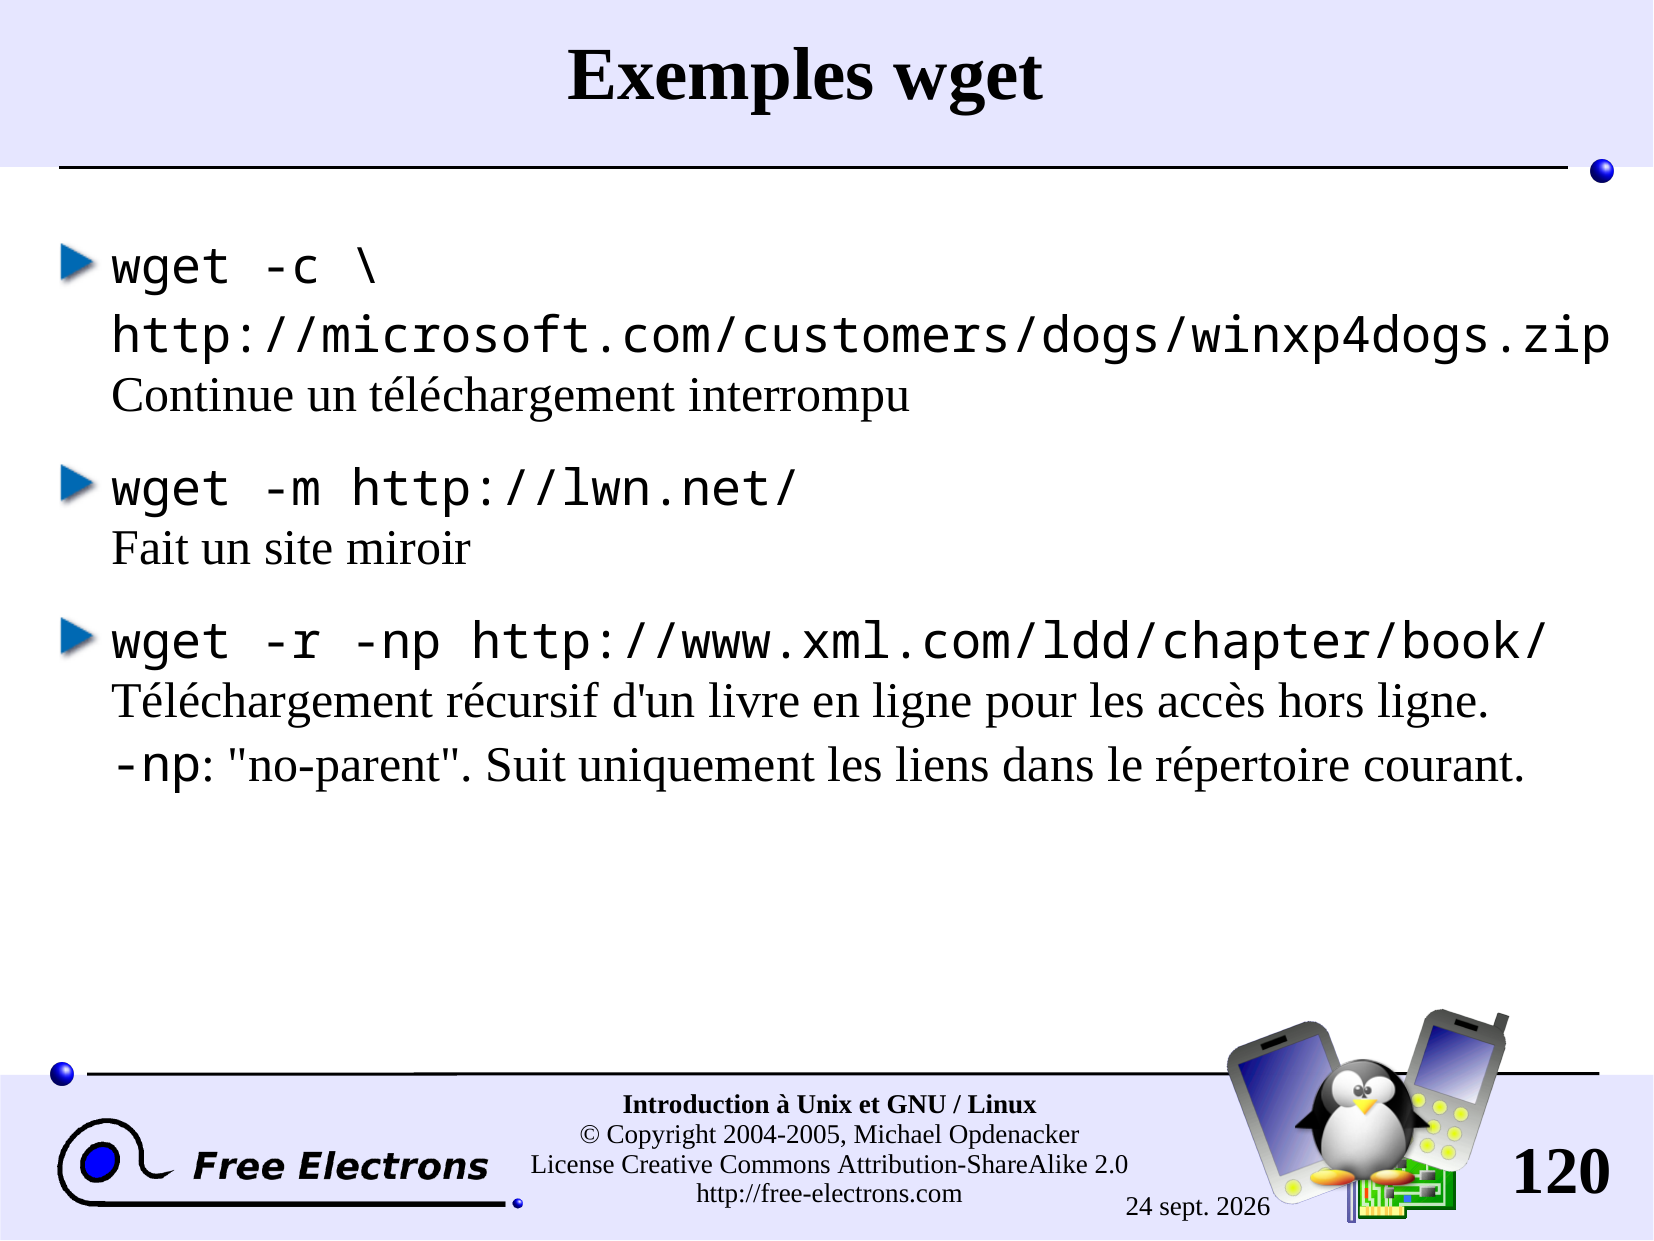

# Exemples wget
wget -c \ http://microsoft.com/customers/dogs/winxp4dogs.zip
Continue un téléchargement interrompu
wget -m http://lwn.net/
Fait un site miroir
wget -r -np http://www.xml.com/ldd/chapter/book/
Téléchargement récursif d'un livre en ligne pour les accès hors ligne.
-np: "no-parent". Suit uniquement les liens dans le répertoire courant.